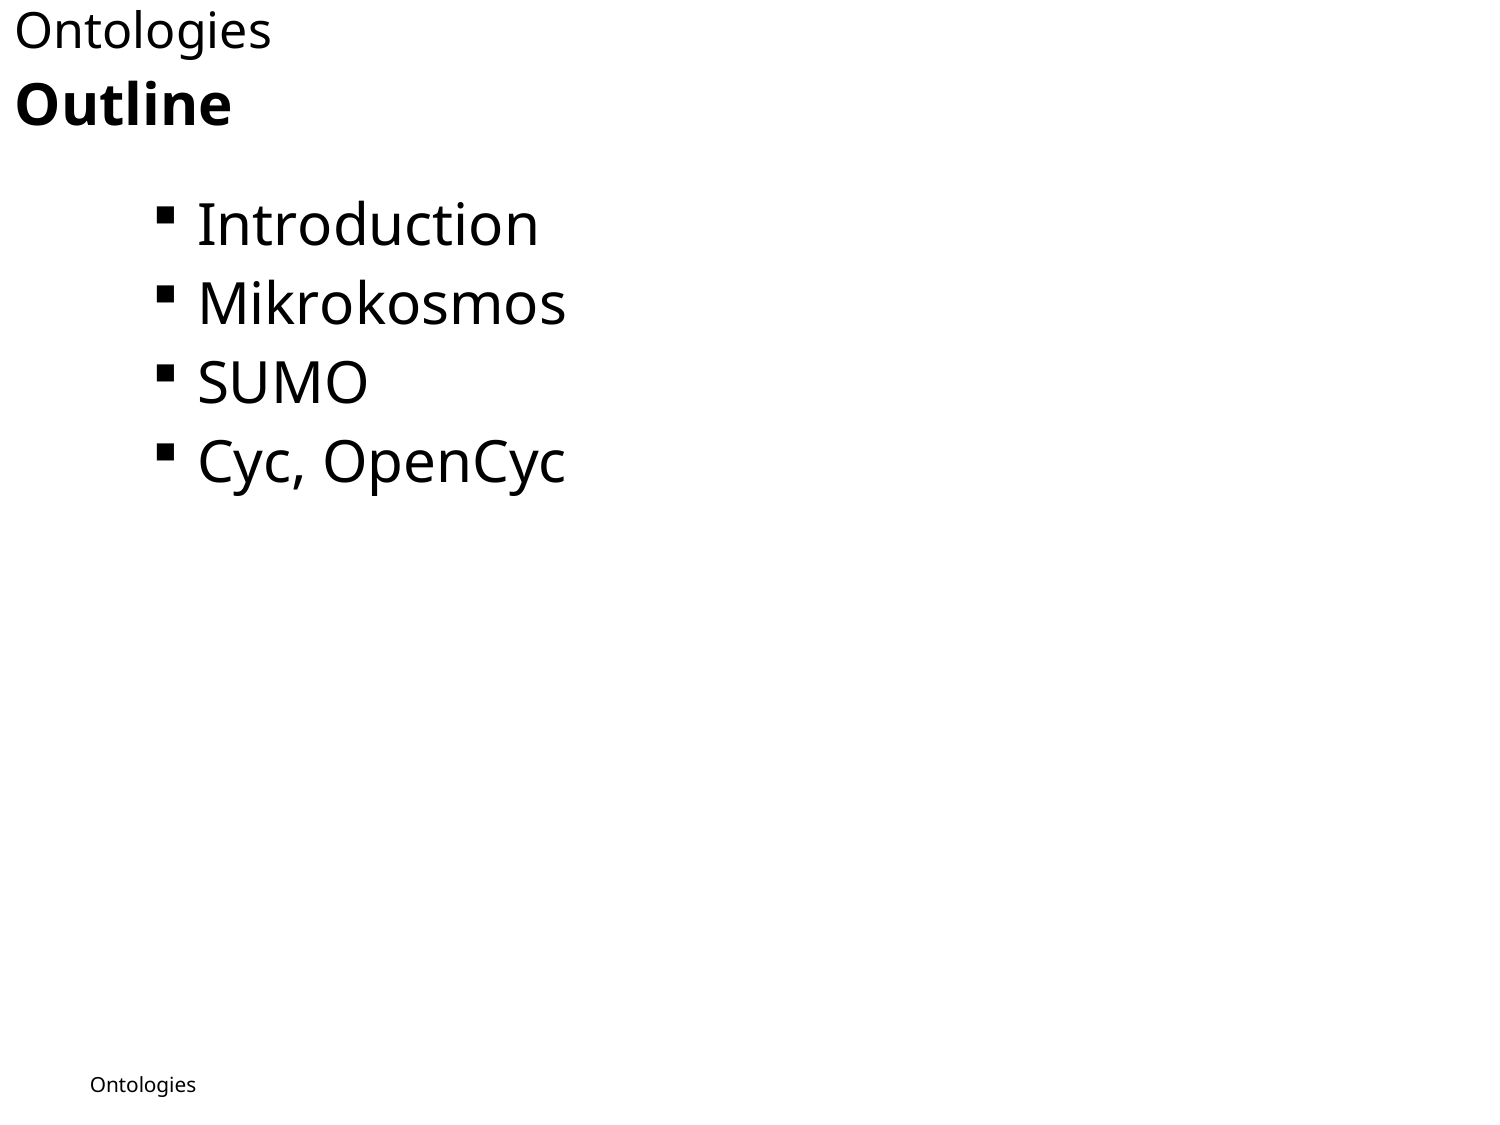

Ontologies
Outline
# Introduction
Mikrokosmos
SUMO
Cyc, OpenCyc